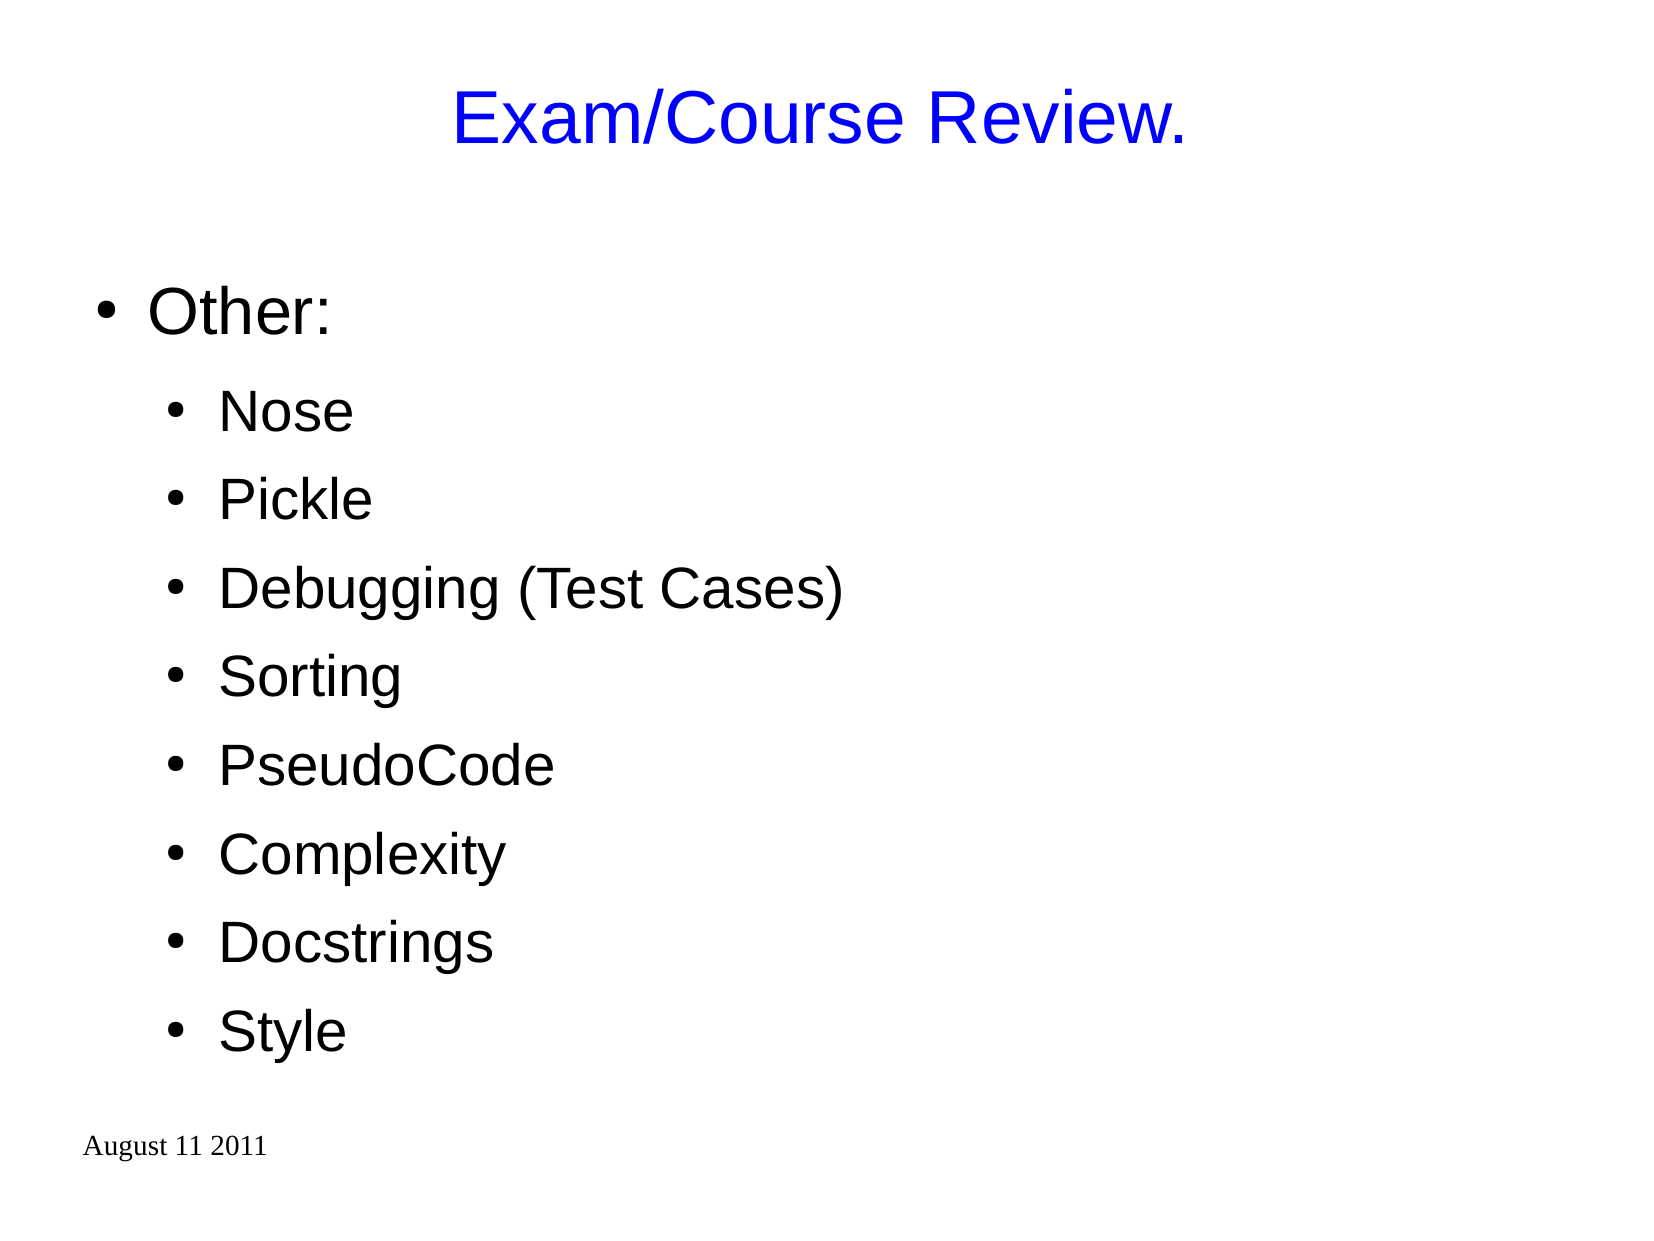

# Exam/Course Review.
Other:
Nose
Pickle
Debugging (Test Cases)
Sorting
PseudoCode
Complexity
Docstrings
Style
August 11 2011